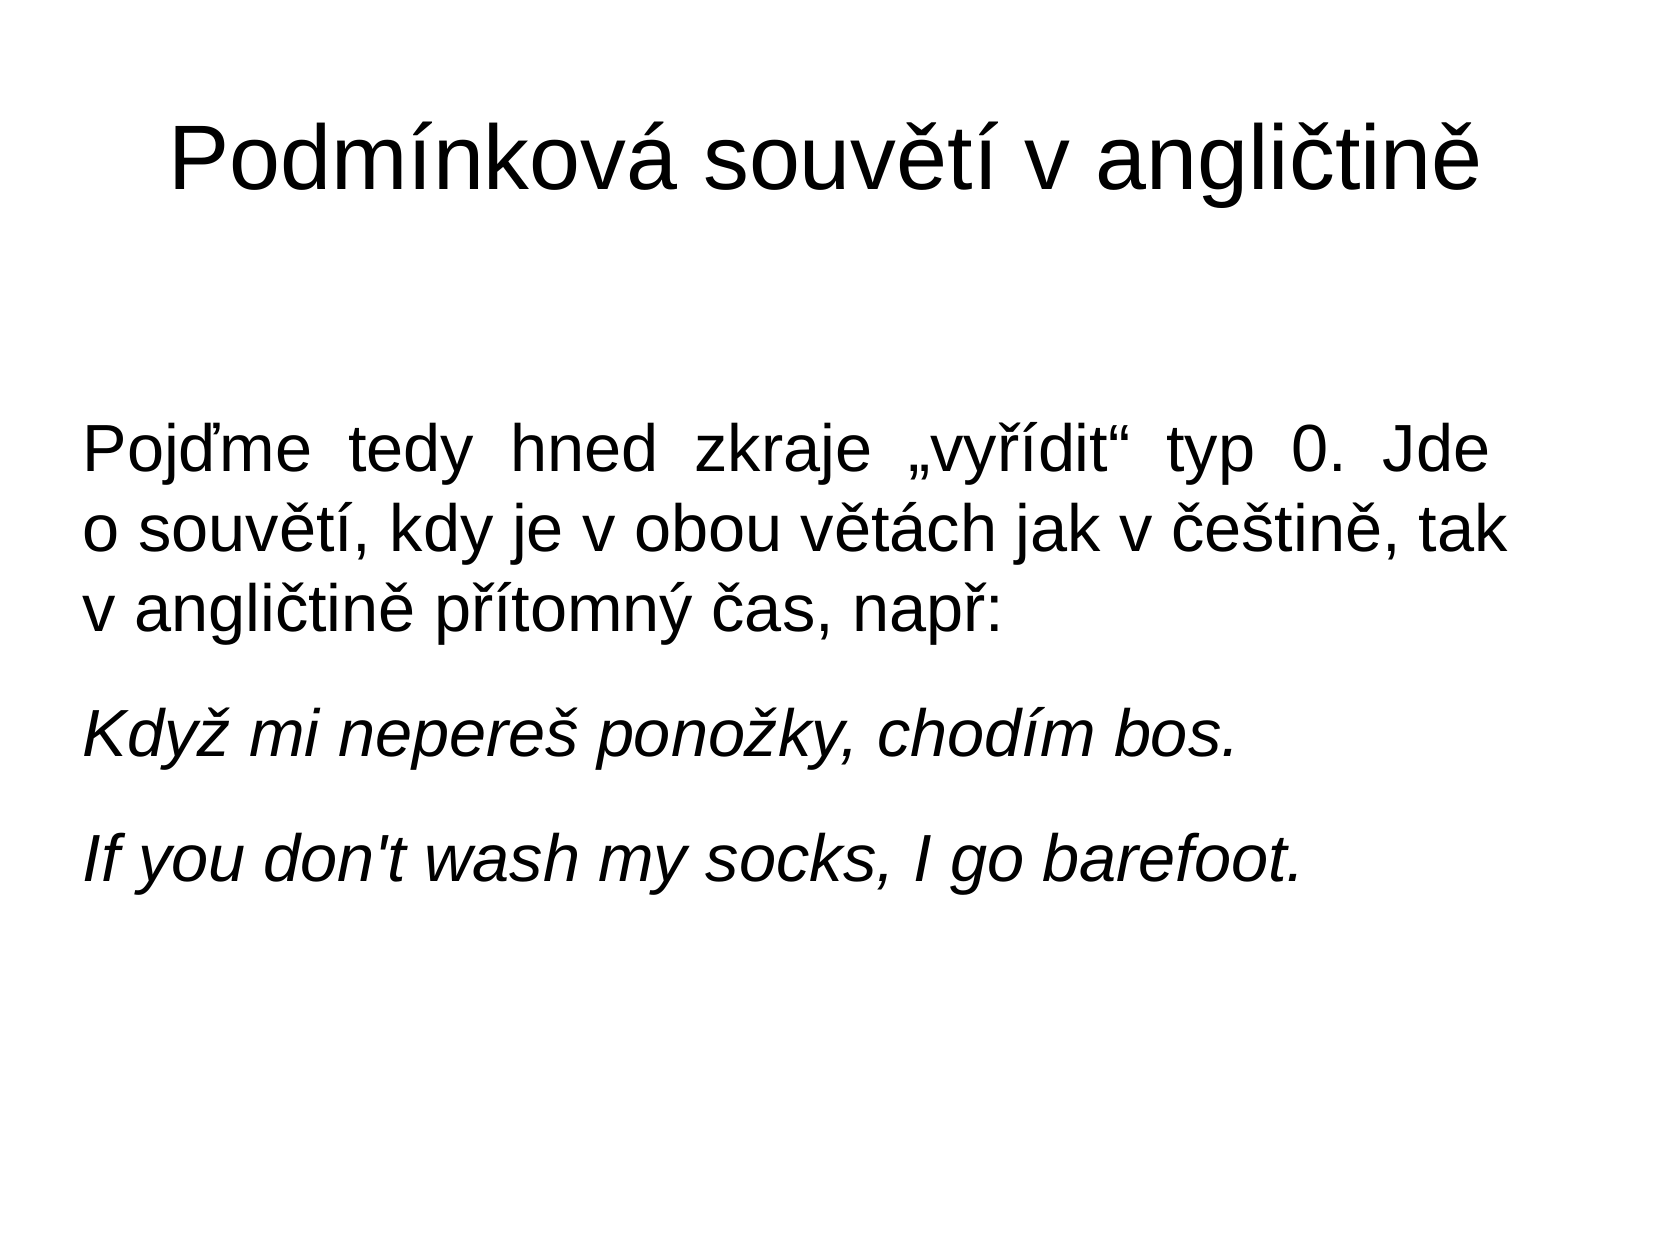

Podmínková souvětí v angličtině
Pojďme tedy hned zkraje „vyřídit“ typ 0. Jde
o souvětí, kdy je v obou větách jak v češtině, tak
v angličtině přítomný čas, např:
Když mi nepereš ponožky, chodím bos.
If you don't wash my socks, I go barefoot.